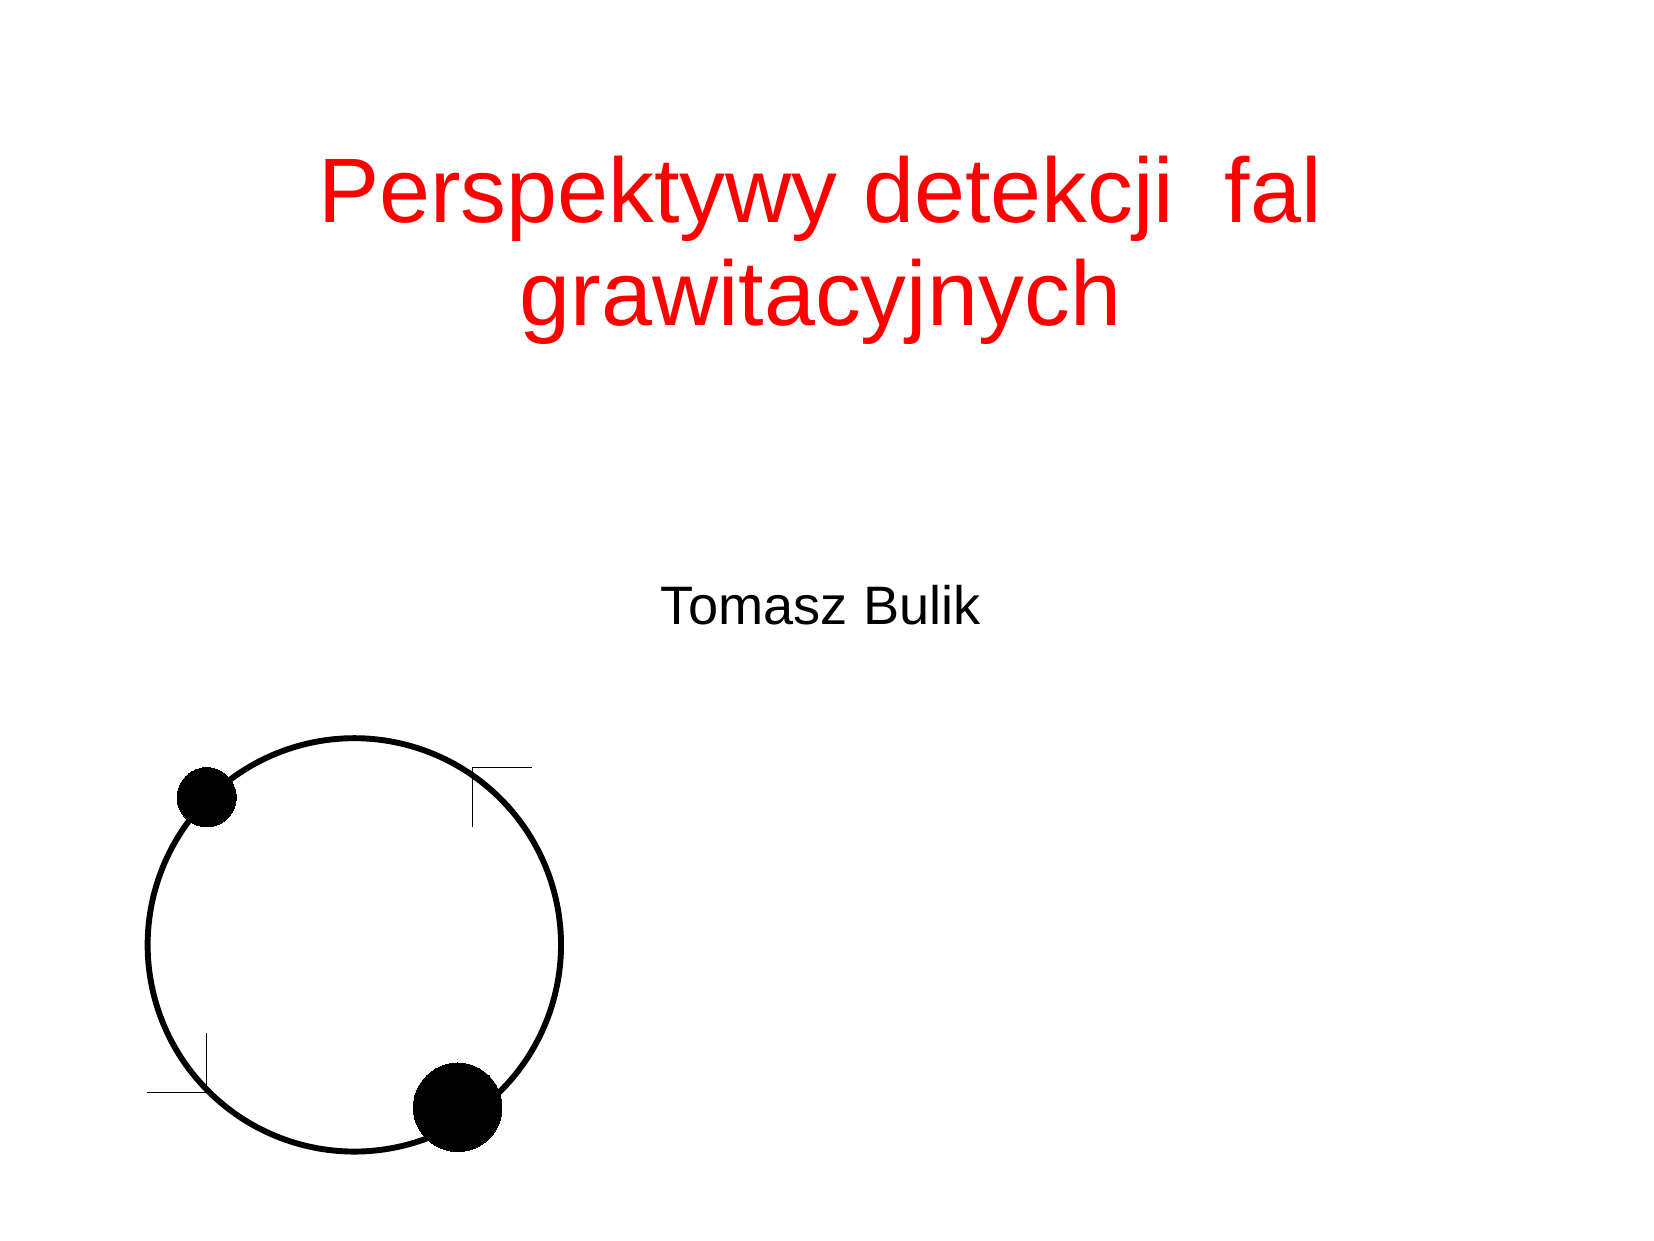

# Perspektywy detekcji fal grawitacyjnych
Tomasz Bulik